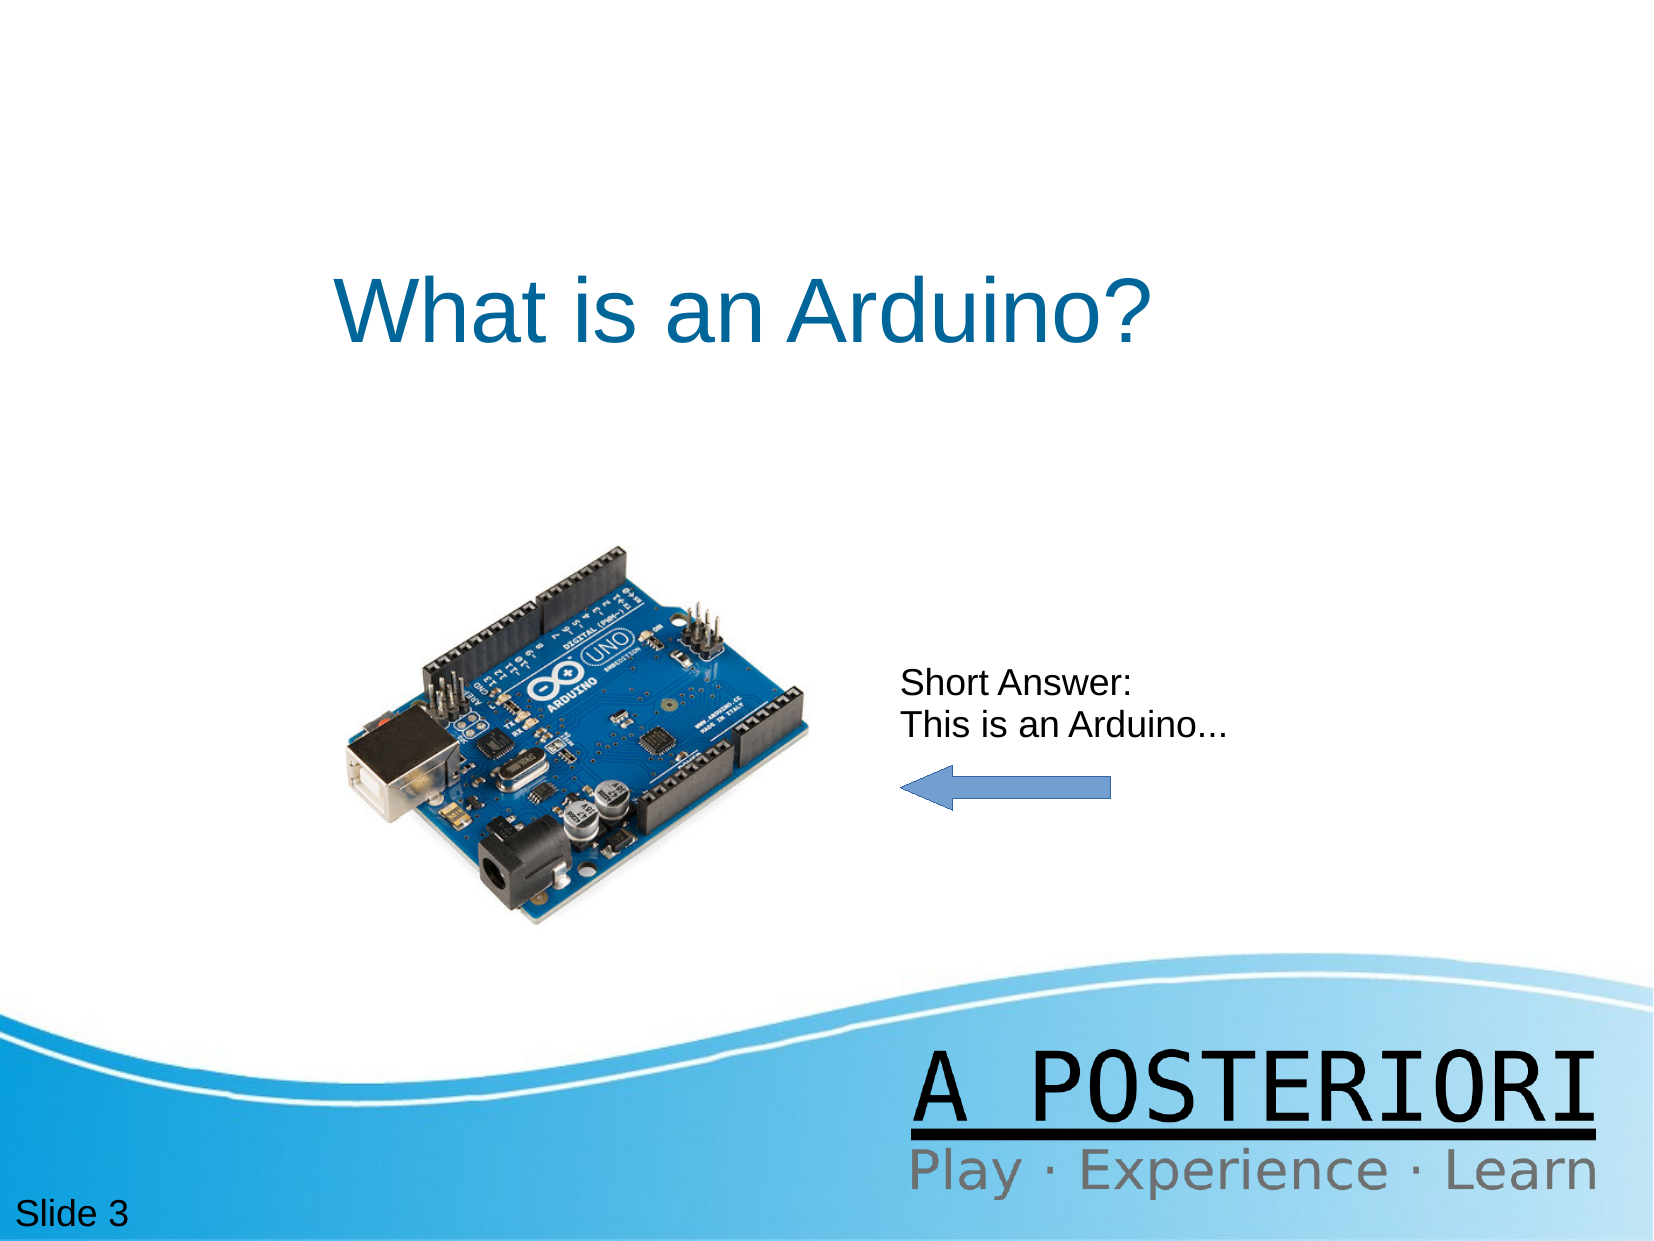

# What is an Arduino?
Short Answer:
This is an Arduino...